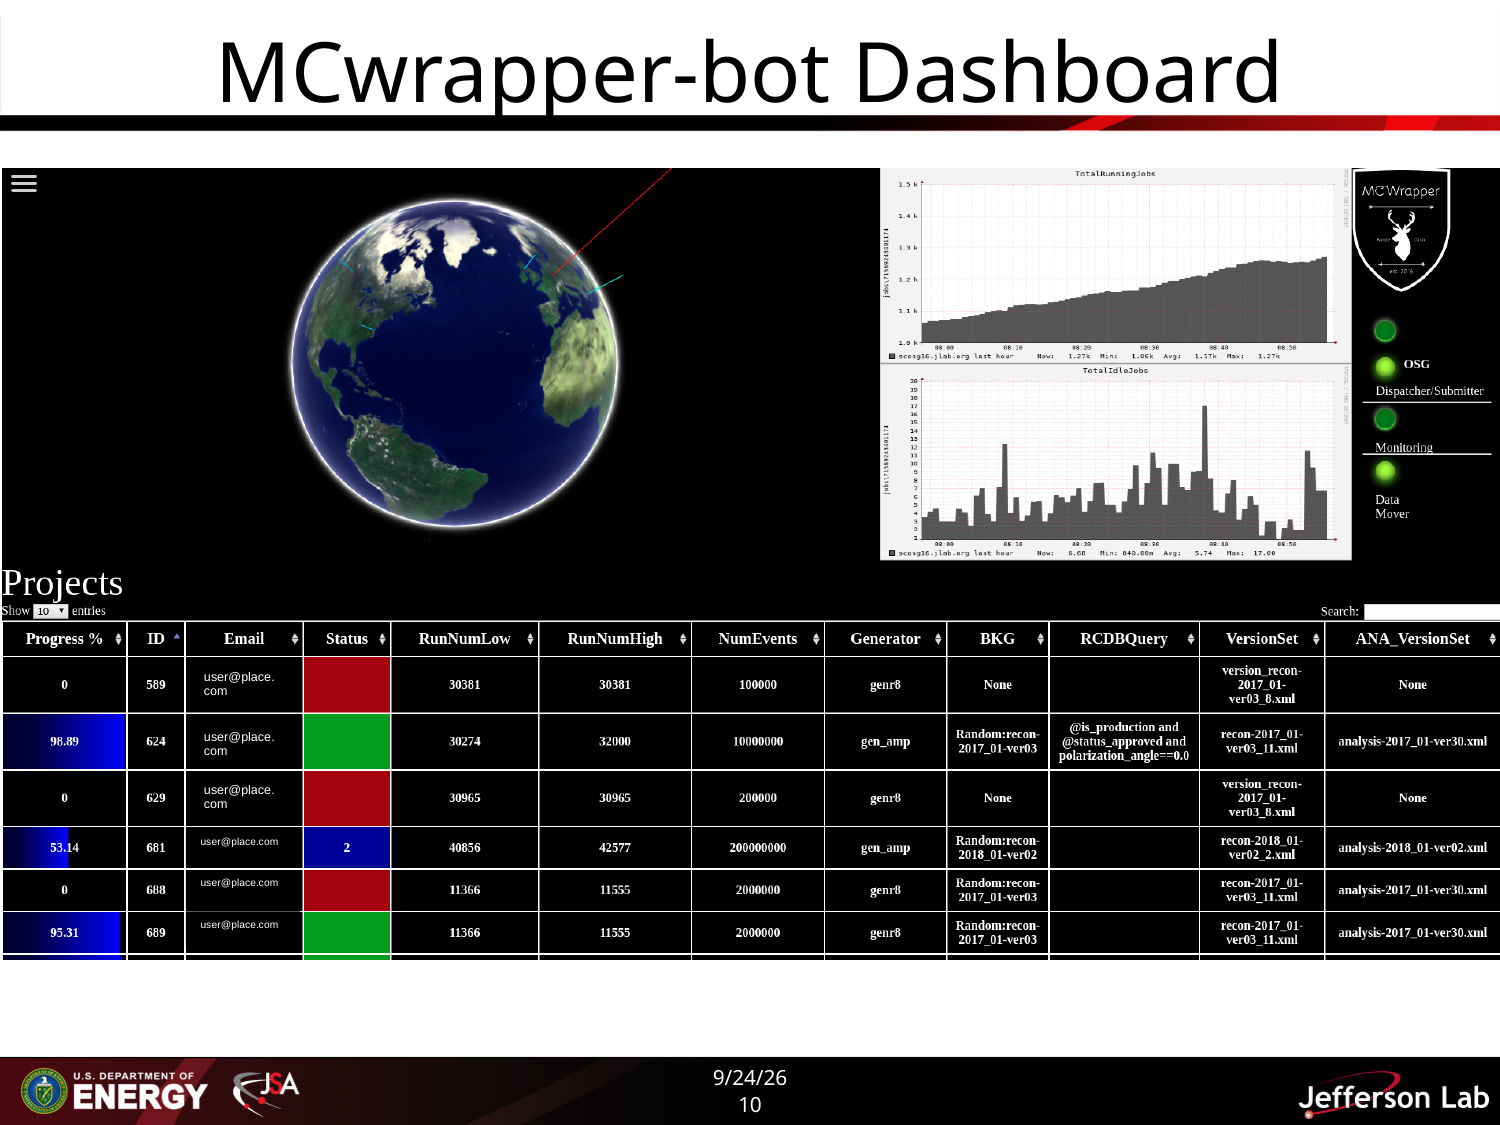

# MCwrapper-bot Dashboard
user@place.com
user@place.com
user@place.com
user@place.com
user@place.com
user@place.com